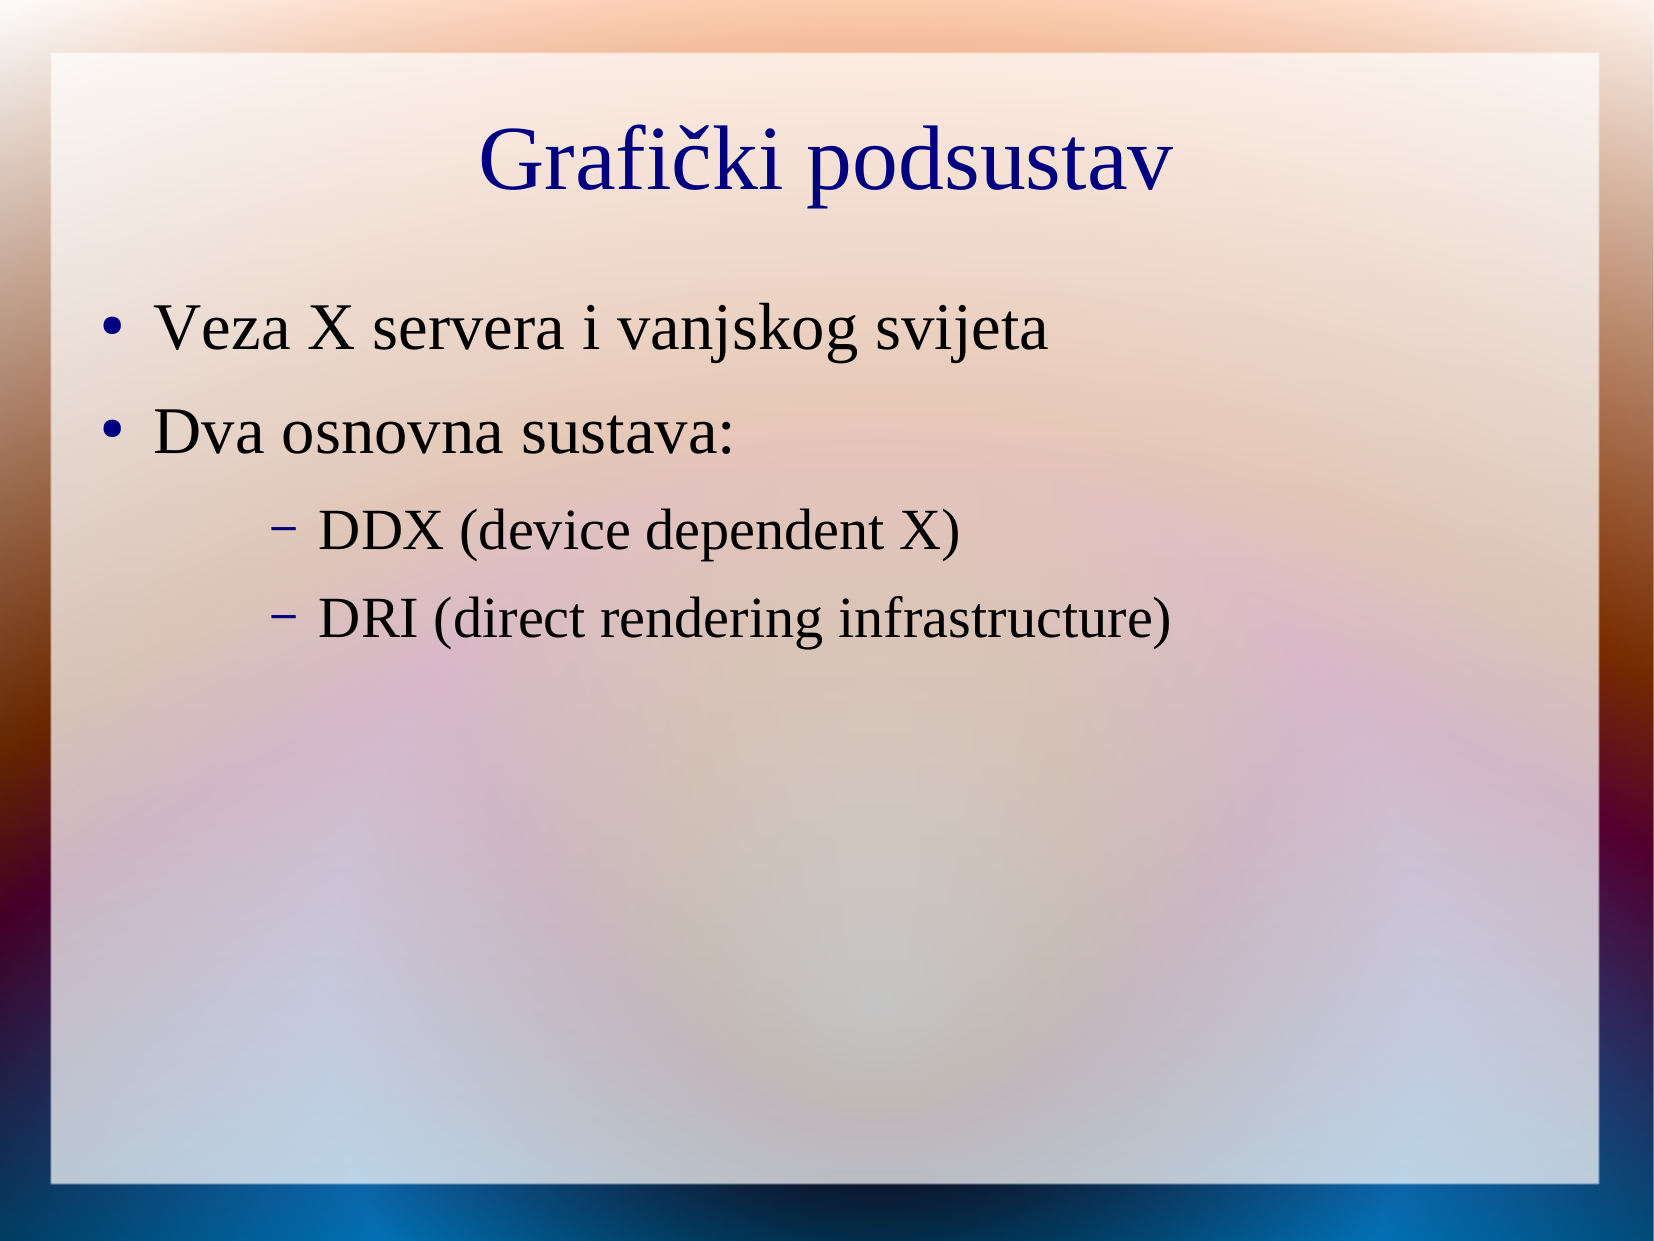

# Grafički podsustav
Veza X servera i vanjskog svijeta
Dva osnovna sustava:
DDX (device dependent X)
DRI (direct rendering infrastructure)